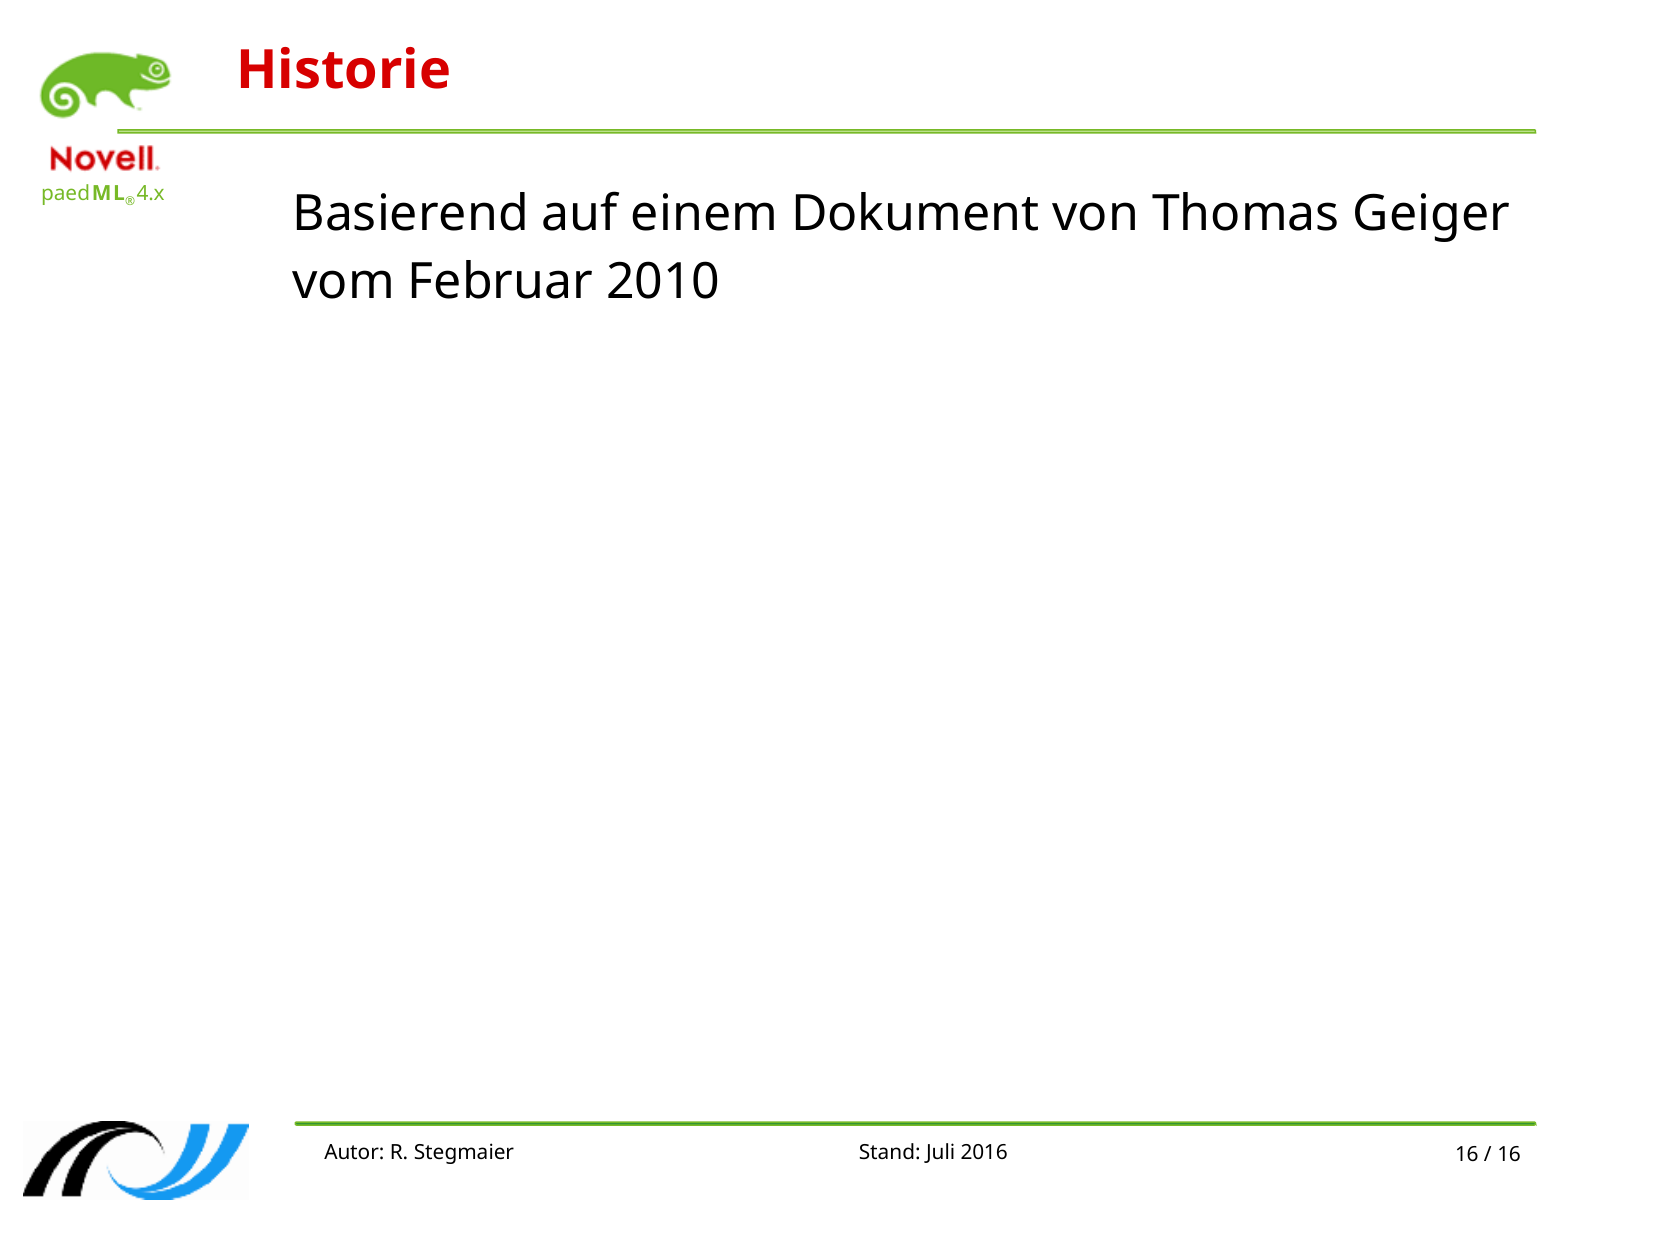

# Historie
Basierend auf einem Dokument von Thomas Geiger vom Februar 2010
Autor: R. Stegmaier
Juli 2016
16